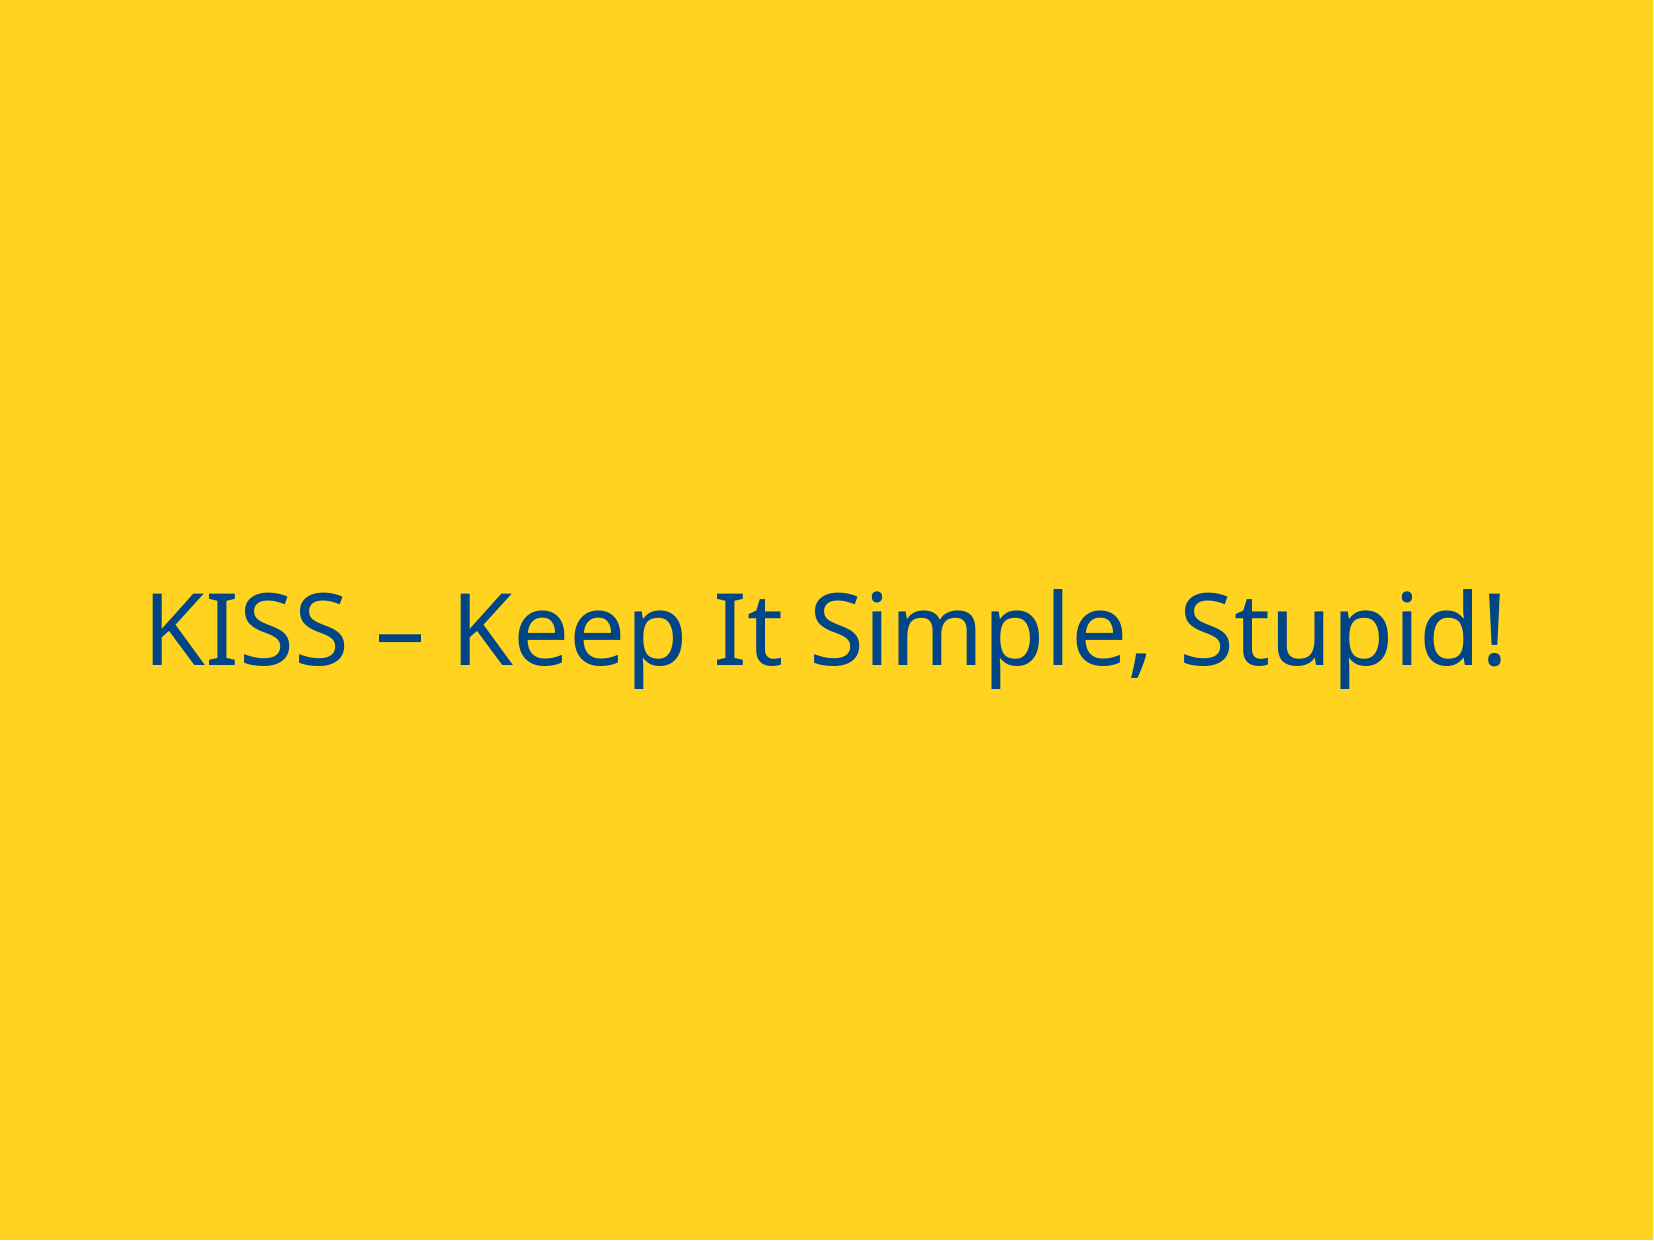

# KISS – Keep It Simple, Stupid!